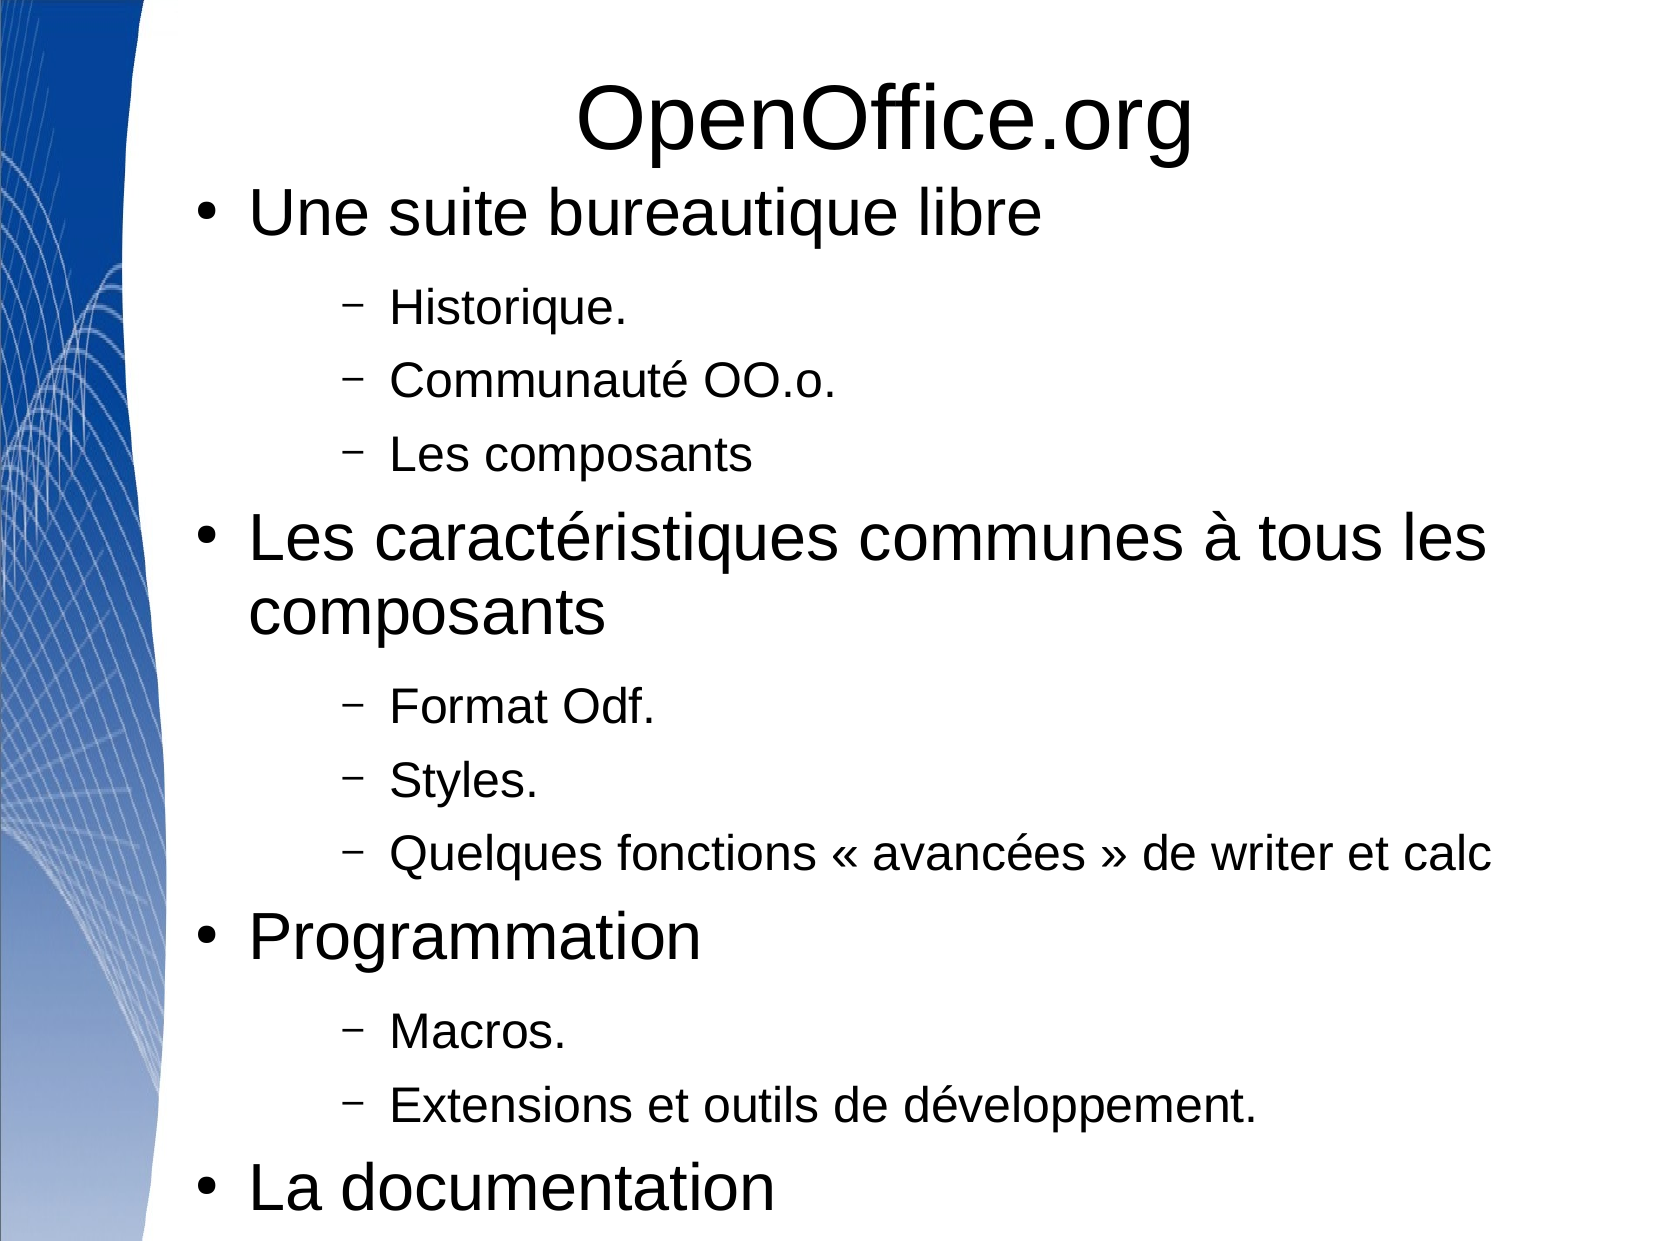

# OpenOffice.org
Une suite bureautique libre
Historique.
Communauté OO.o.
Les composants
Les caractéristiques communes à tous les composants
Format Odf.
Styles.
Quelques fonctions « avancées » de writer et calc
Programmation
Macros.
Extensions et outils de développement.
La documentation